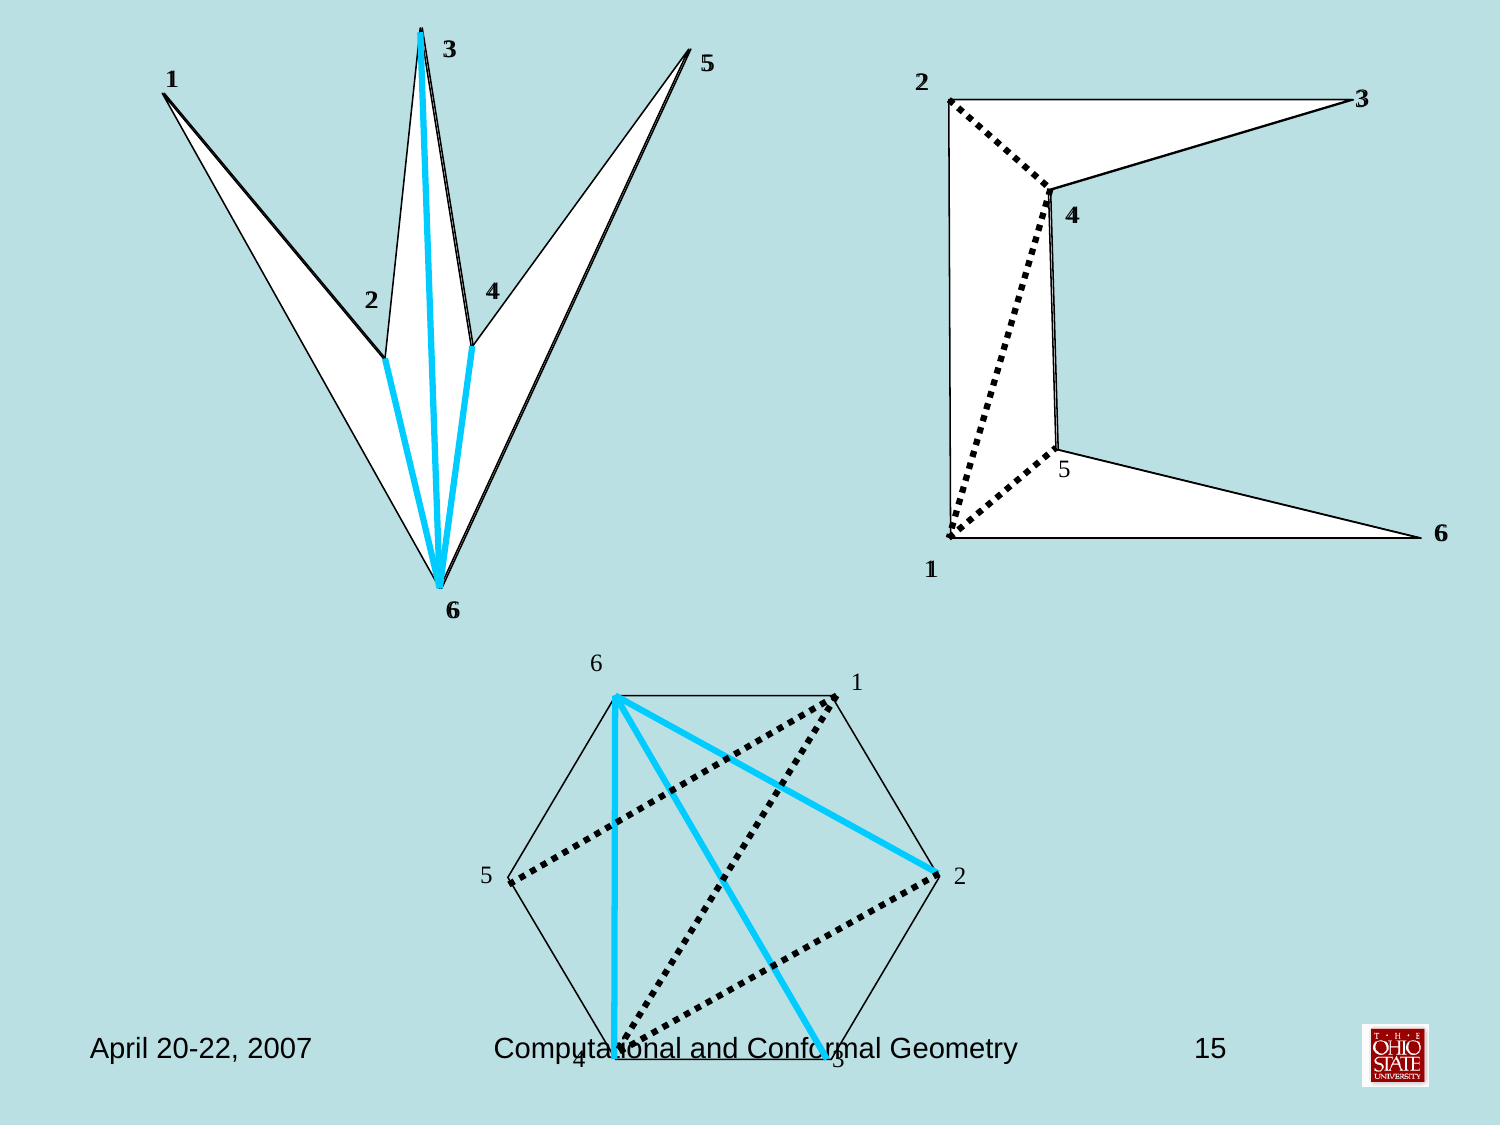

3
 5
1
 4
 2
6
2
3
4
 5
6
1
6
 1
5
2
4
3
 3
 5
1
2
3
4
 4
 2
 5
6
1
6
April 20-22, 2007
Computational and Conformal Geometry
15